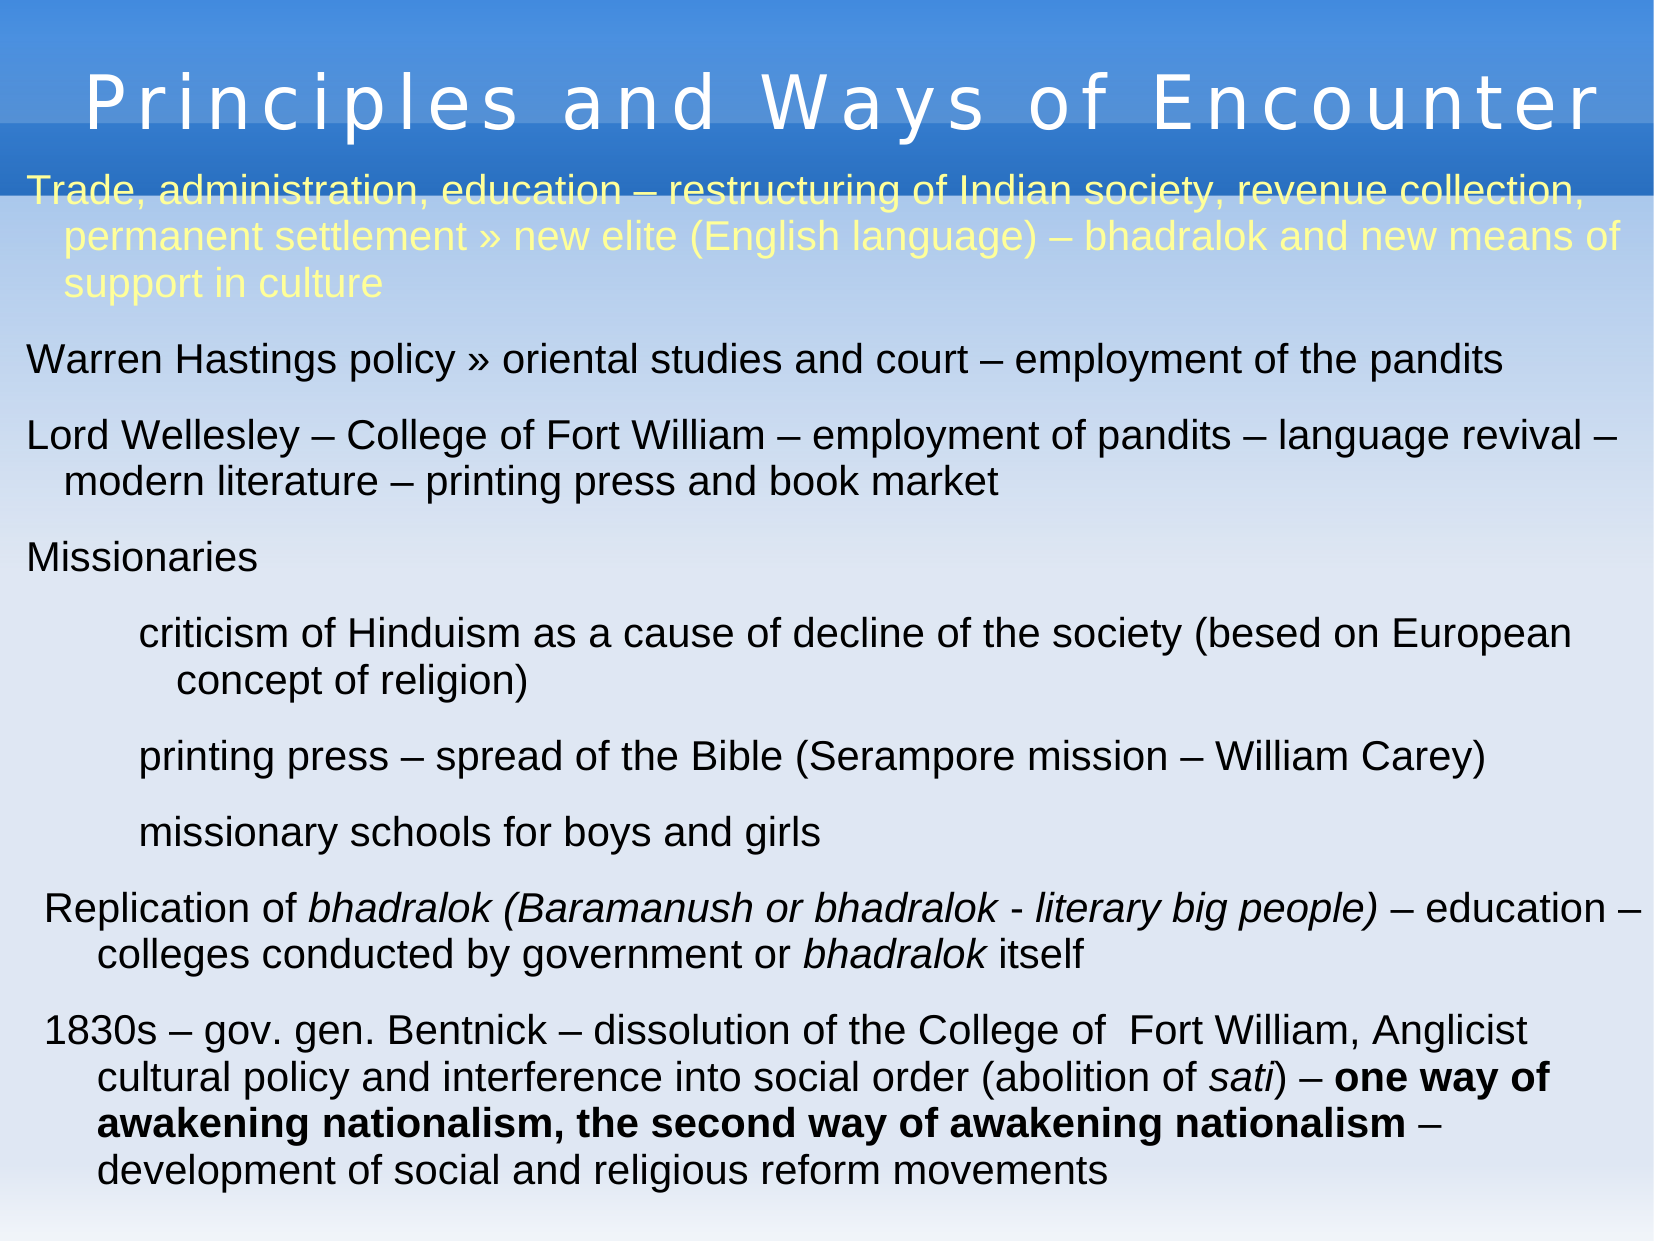

# Principles and Ways of Encounter
Trade, administration, education – restructuring of Indian society, revenue collection, permanent settlement » new elite (English language) – bhadralok and new means of support in culture
Warren Hastings policy » oriental studies and court – employment of the pandits
Lord Wellesley – College of Fort William – employment of pandits – language revival – modern literature – printing press and book market
Missionaries
criticism of Hinduism as a cause of decline of the society (besed on European concept of religion)
printing press – spread of the Bible (Serampore mission – William Carey)
missionary schools for boys and girls
Replication of bhadralok (Baramanush or bhadralok - literary big people) – education – colleges conducted by government or bhadralok itself
1830s – gov. gen. Bentnick – dissolution of the College of Fort William, Anglicist cultural policy and interference into social order (abolition of sati) – one way of awakening nationalism, the second way of awakening nationalism – development of social and religious reform movements